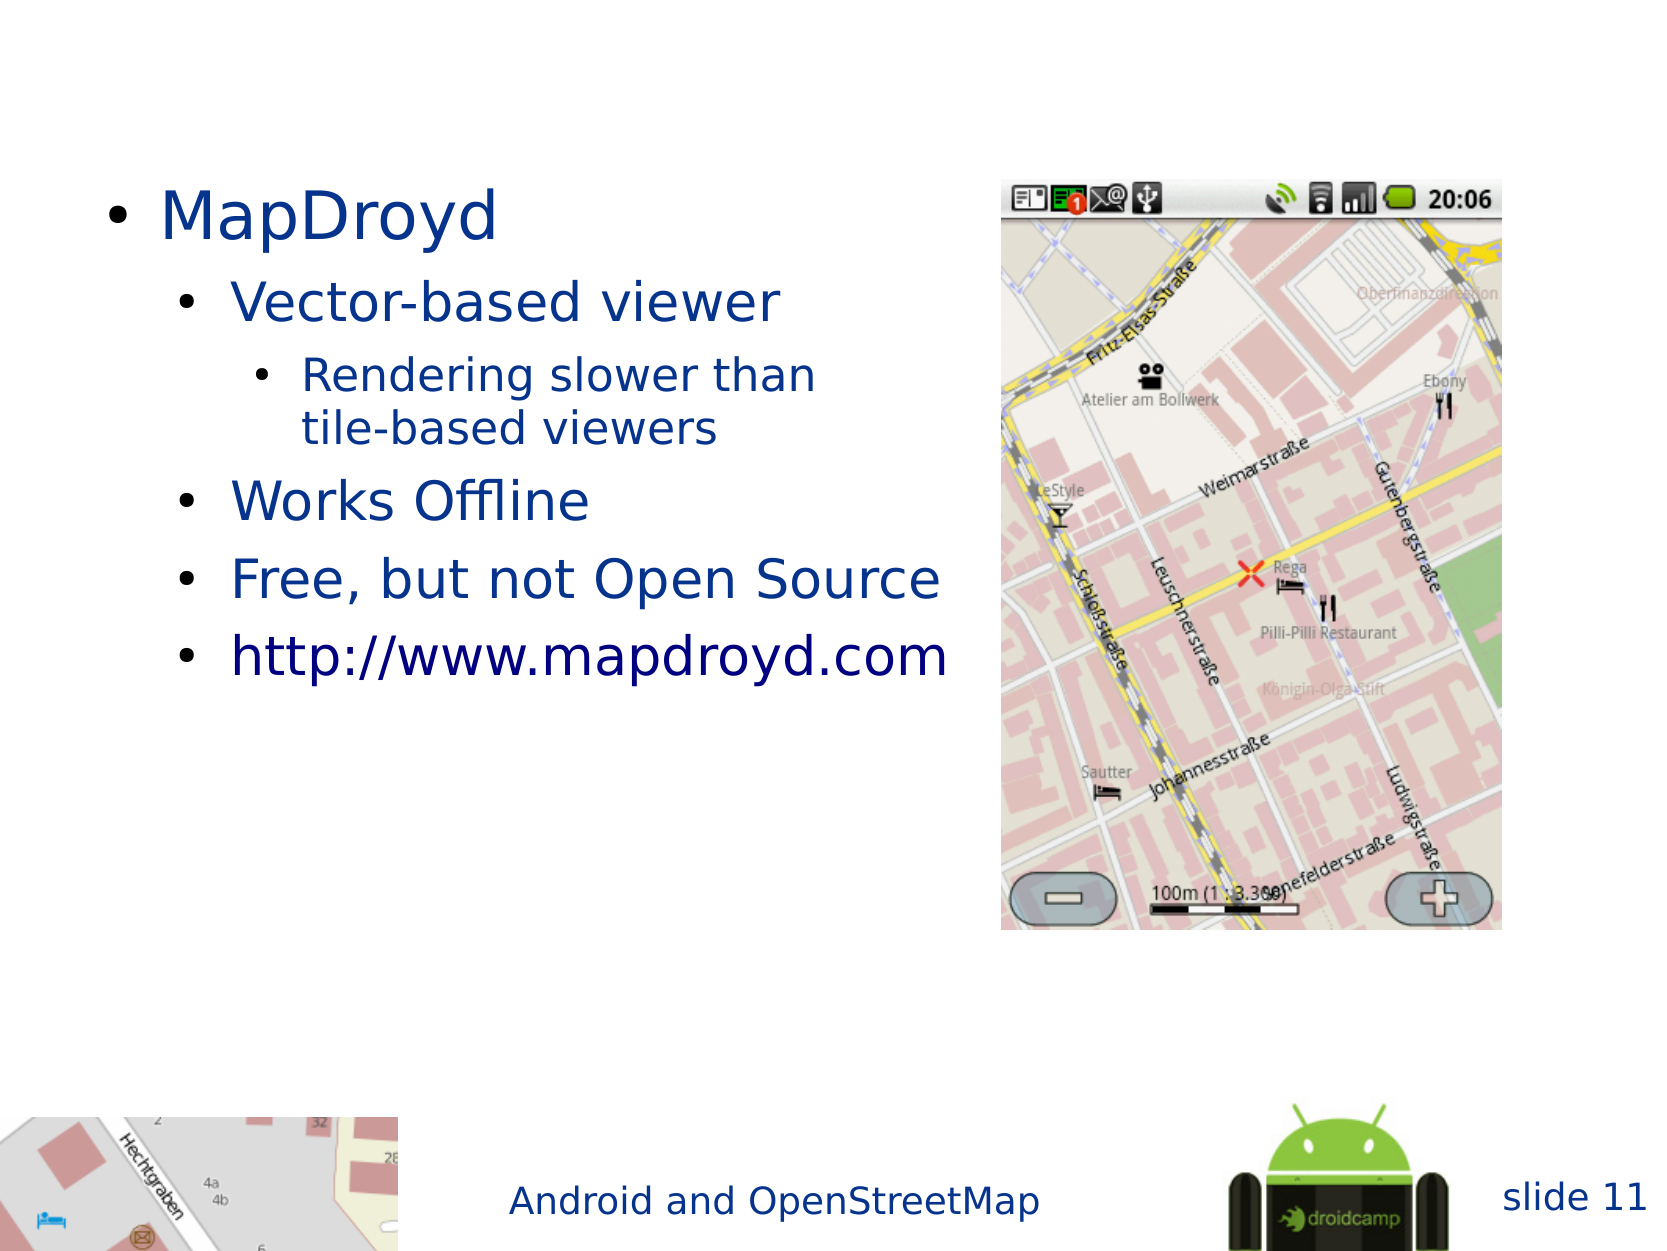

# OSM on Android
MapDroyd
Vector-based viewer
Rendering slower than
tile-based viewers
Works Offline
Free, but not Open Source
http://www.mapdroyd.com
11
Title (to be modified under View - Footer)